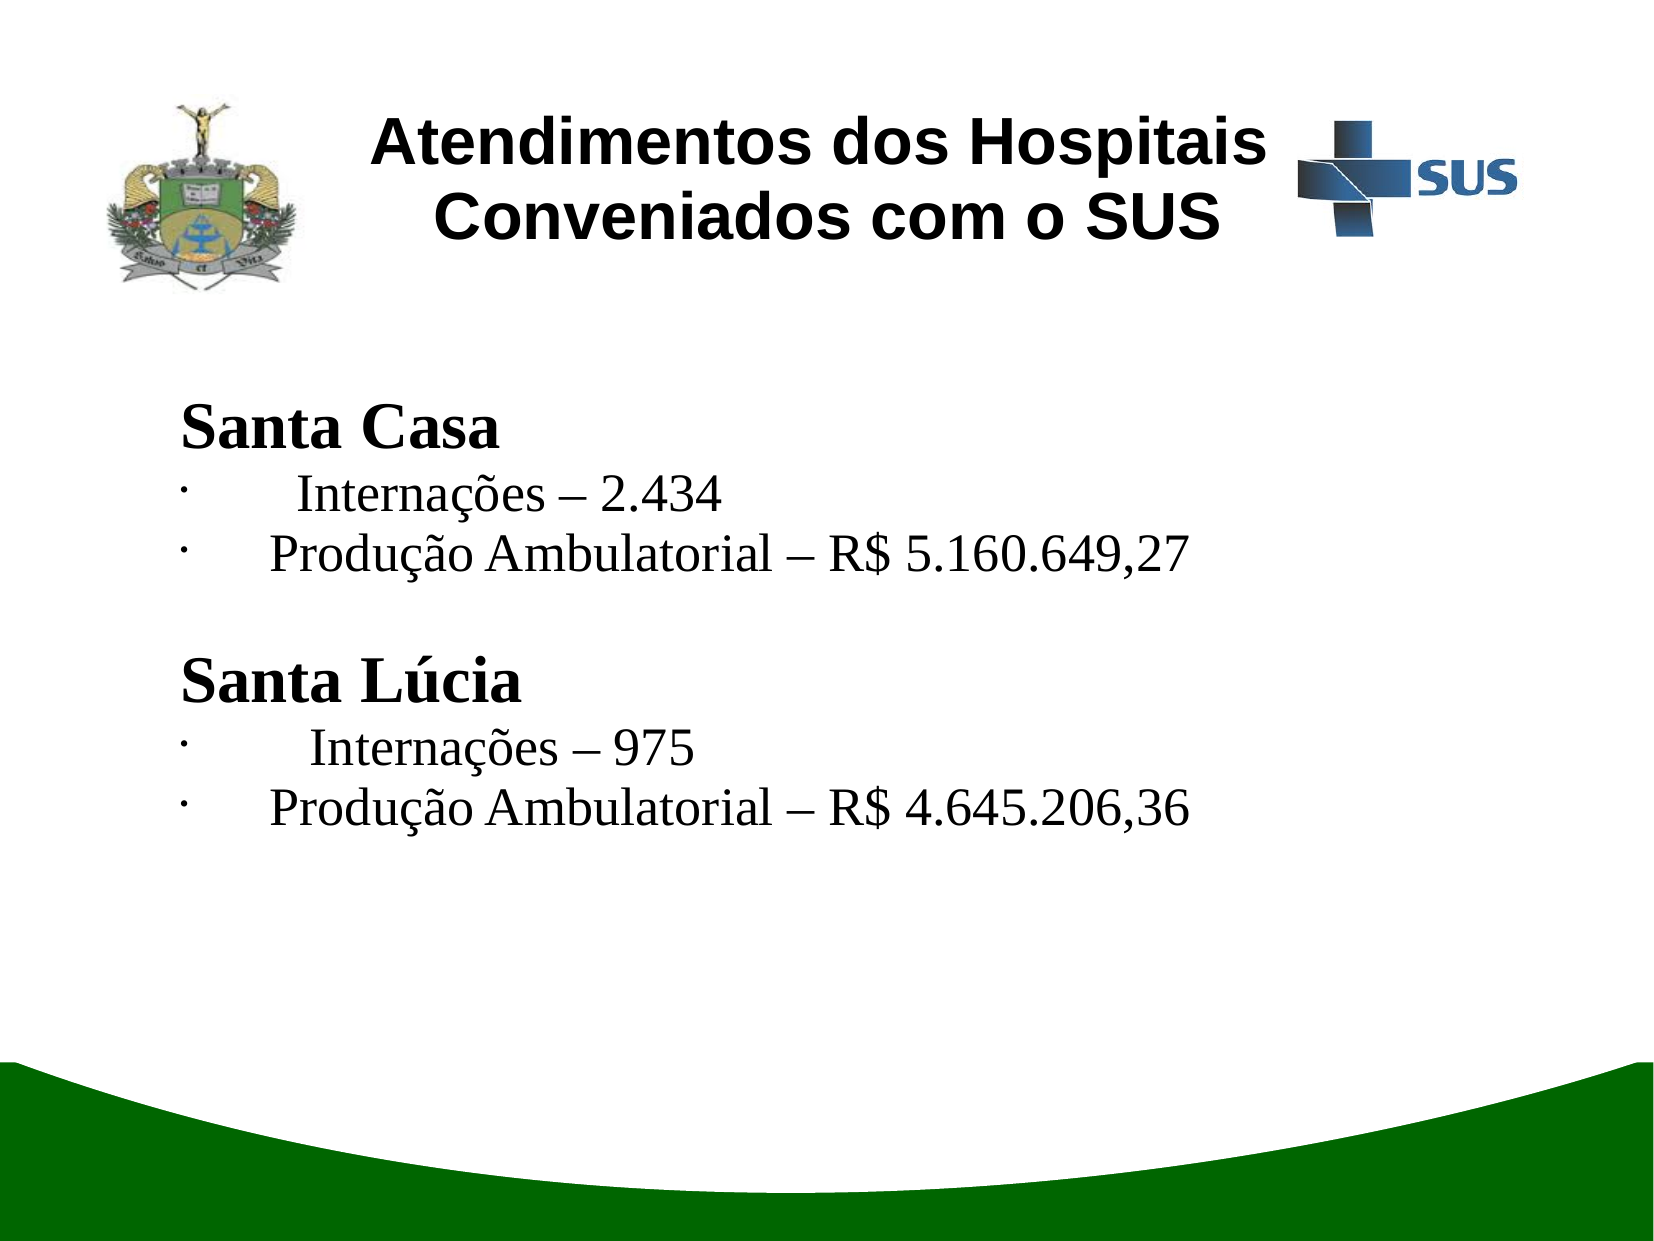

Atendimentos dos Hospitais
Conveniados com o SUS
Santa Casa
 Internações – 2.434
 Produção Ambulatorial – R$ 5.160.649,27
Santa Lúcia
 Internações – 975
 Produção Ambulatorial – R$ 4.645.206,36